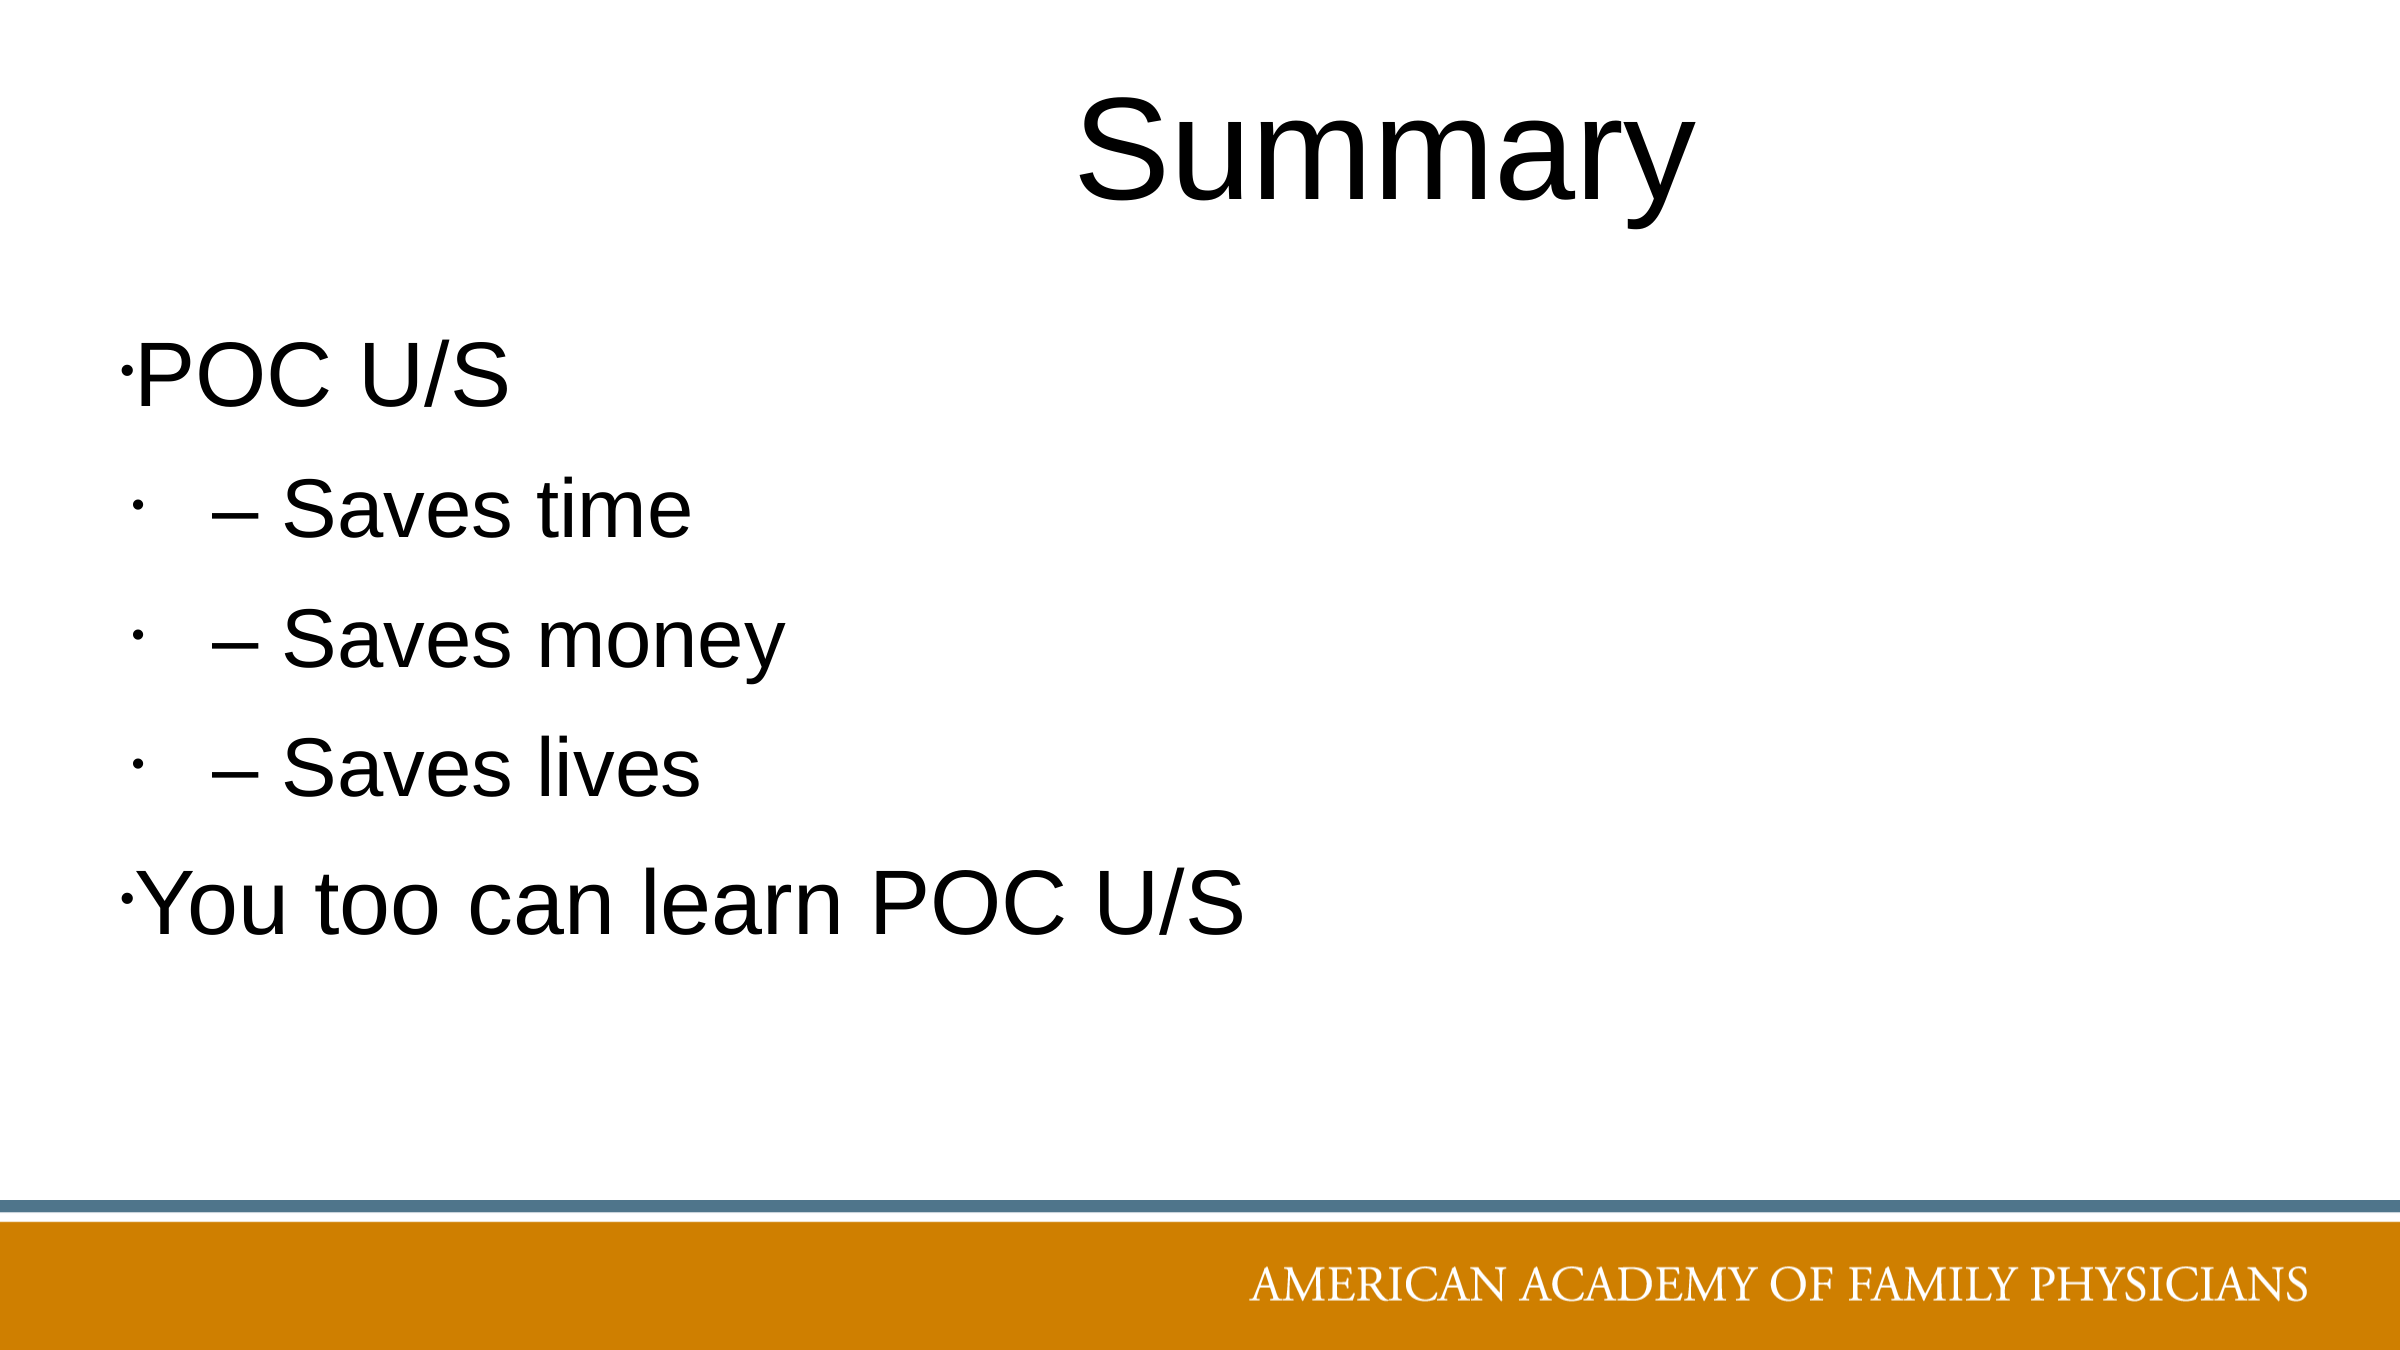

# Summary
POC U/S
– Saves time
– Saves money
– Saves lives
You too can learn POC U/S